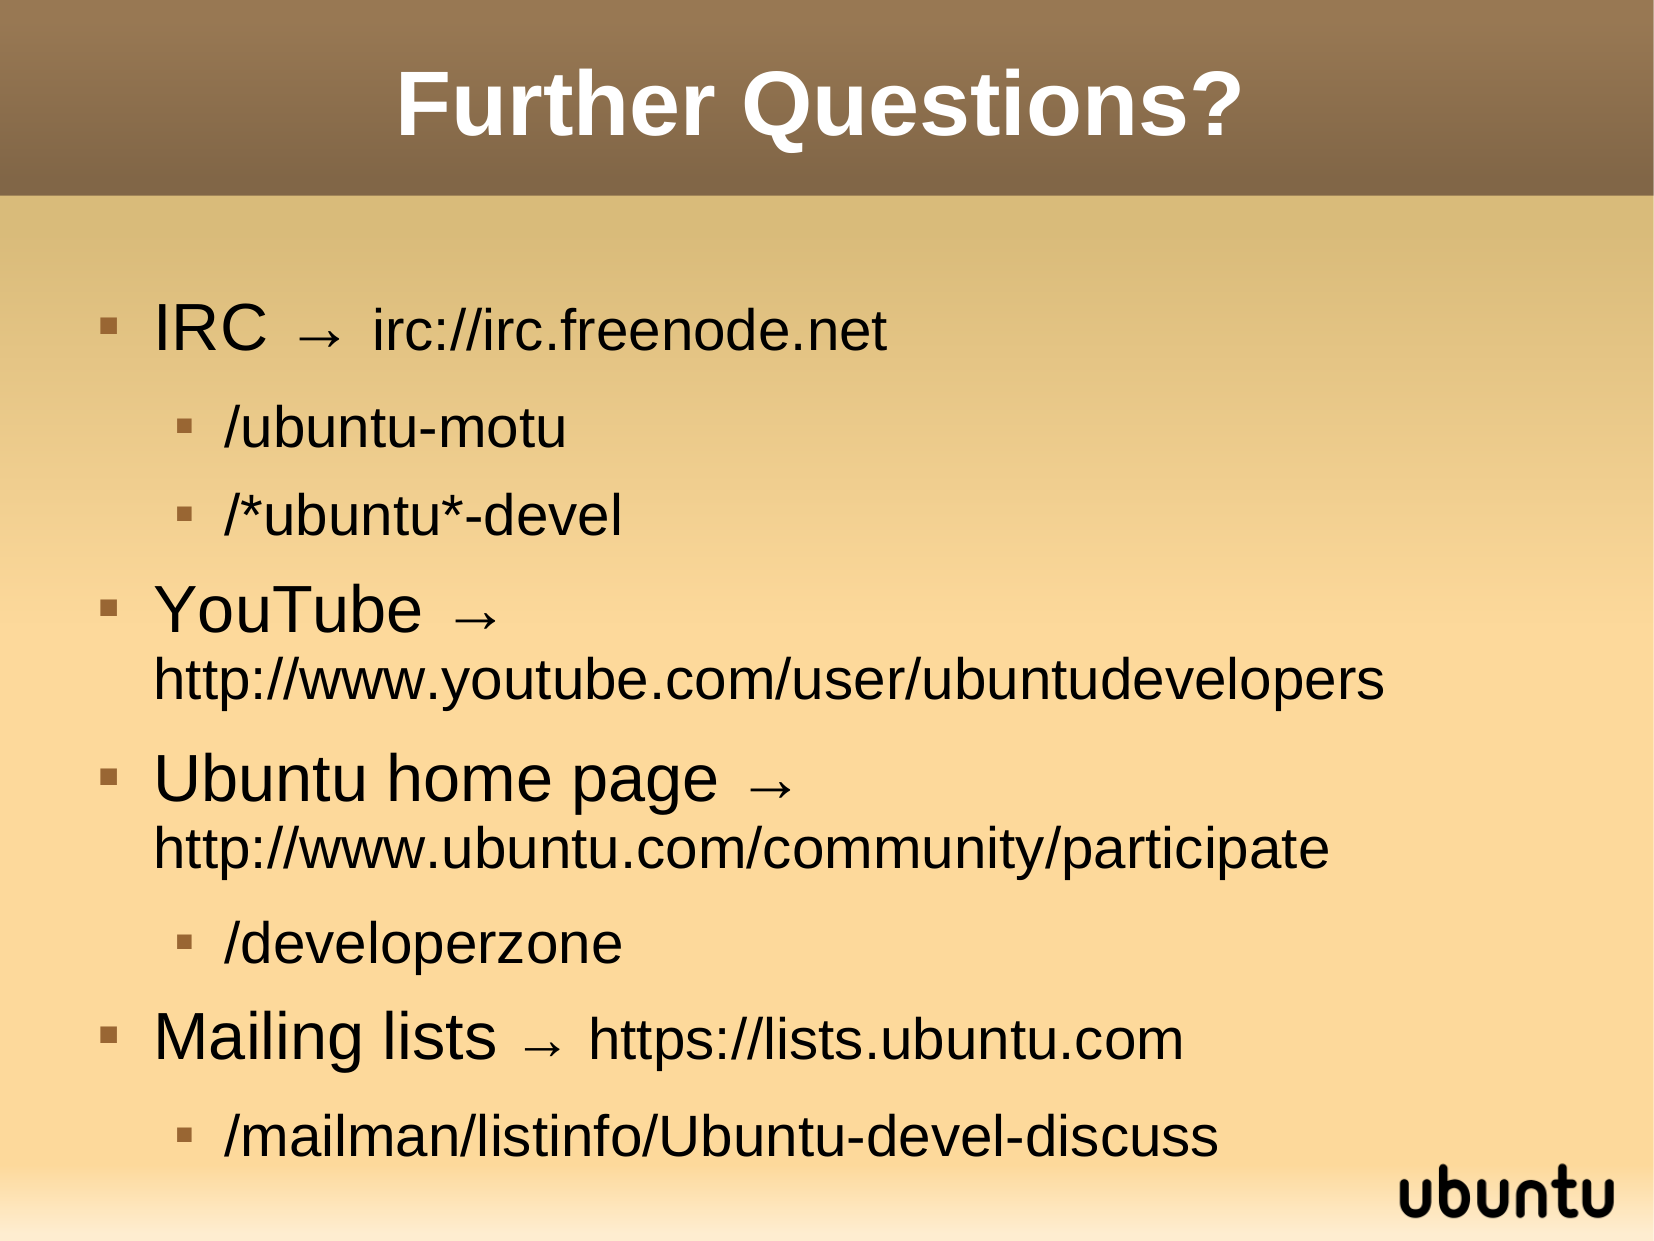

# Further Questions?
IRC → irc://irc.freenode.net
/ubuntu-motu
/*ubuntu*-devel
YouTube → http://www.youtube.com/user/ubuntudevelopers
Ubuntu home page → http://www.ubuntu.com/community/participate
/developerzone
Mailing lists → https://lists.ubuntu.com
/mailman/listinfo/Ubuntu-devel-discuss